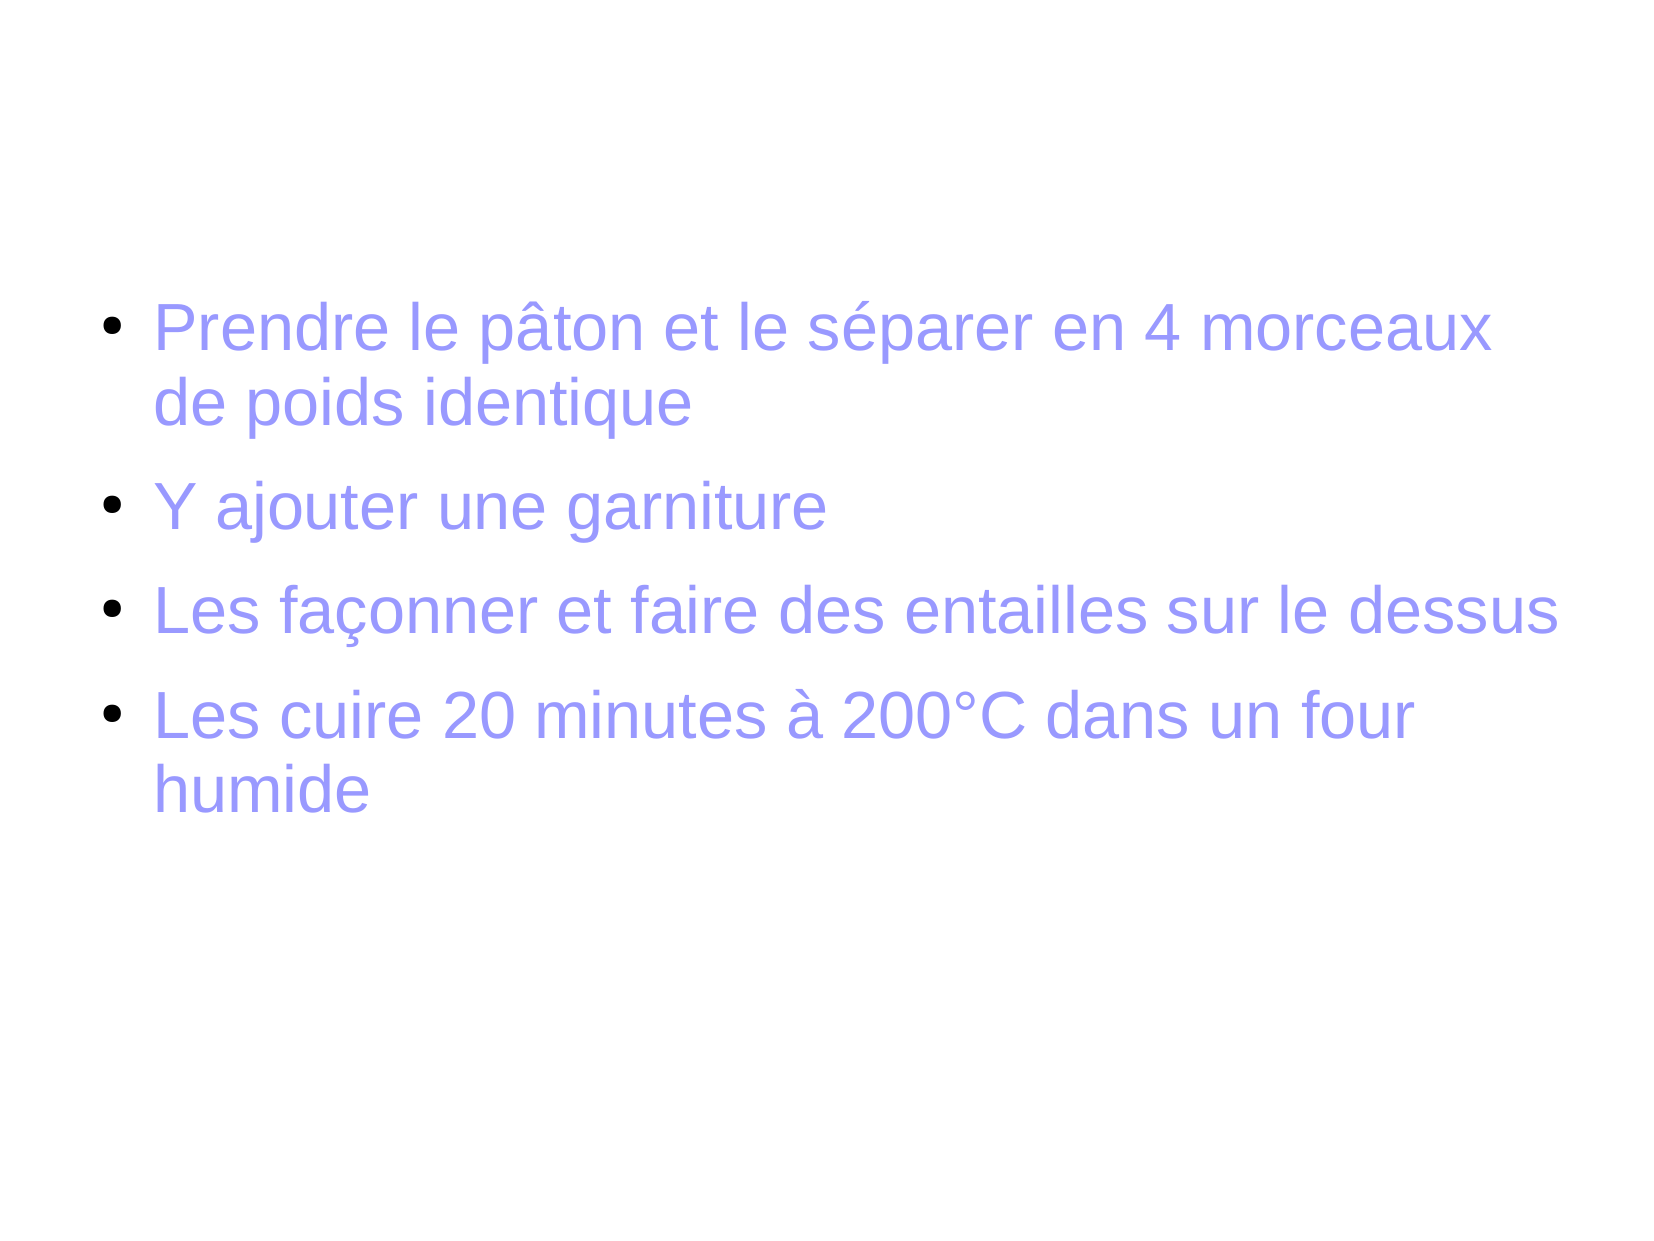

# Prendre le pâton et le séparer en 4 morceaux de poids identique
Y ajouter une garniture
Les façonner et faire des entailles sur le dessus
Les cuire 20 minutes à 200°C dans un four humide